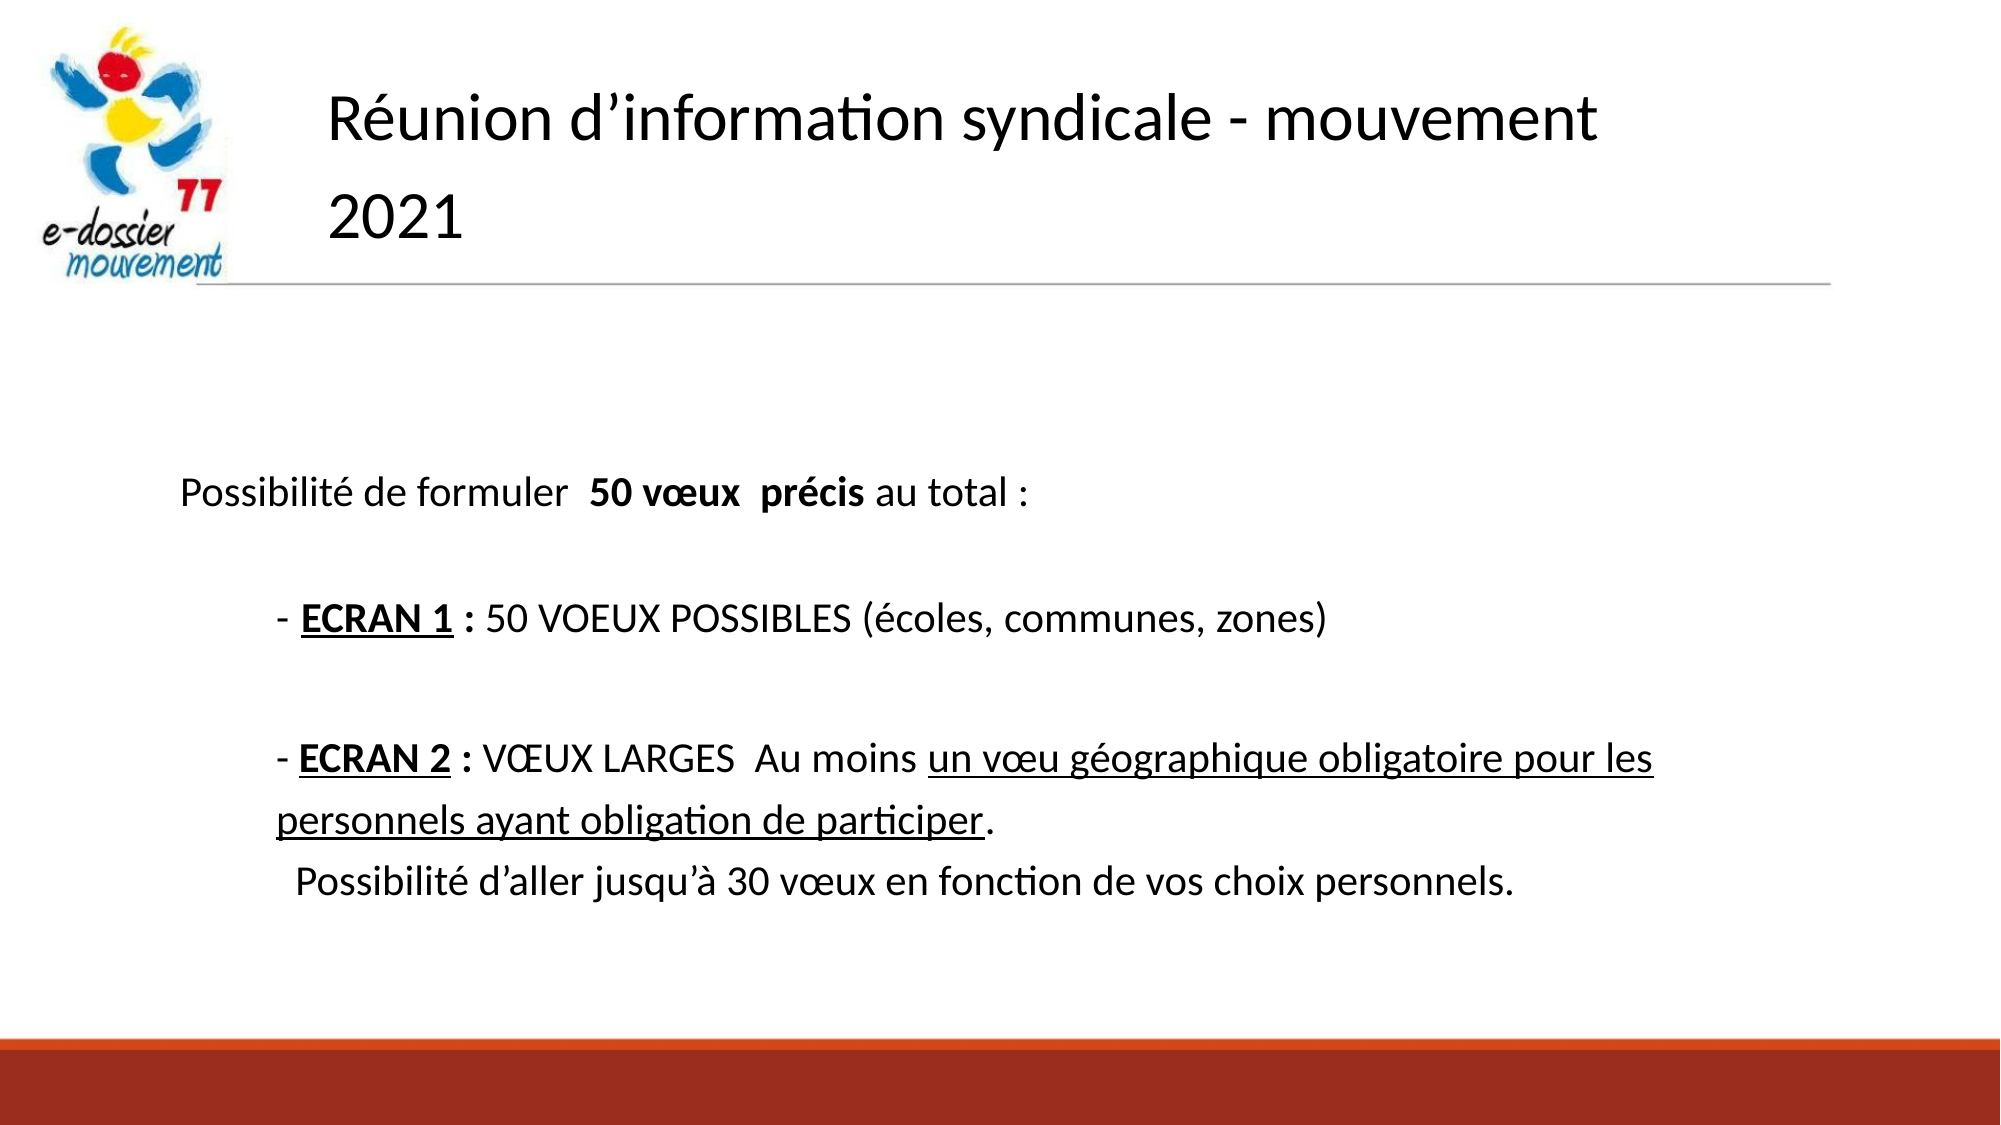

Réunion d’information syndicale - mouvement 2021
Possibilité de formuler 50 vœux précis au total :
- ECRAN 1 : 50 VOEUX POSSIBLES (écoles, communes, zones)
- ECRAN 2 : VŒUX LARGES Au moins un vœu géographique obligatoire pour les personnels ayant obligation de participer.
 Possibilité d’aller jusqu’à 30 vœux en fonction de vos choix personnels.